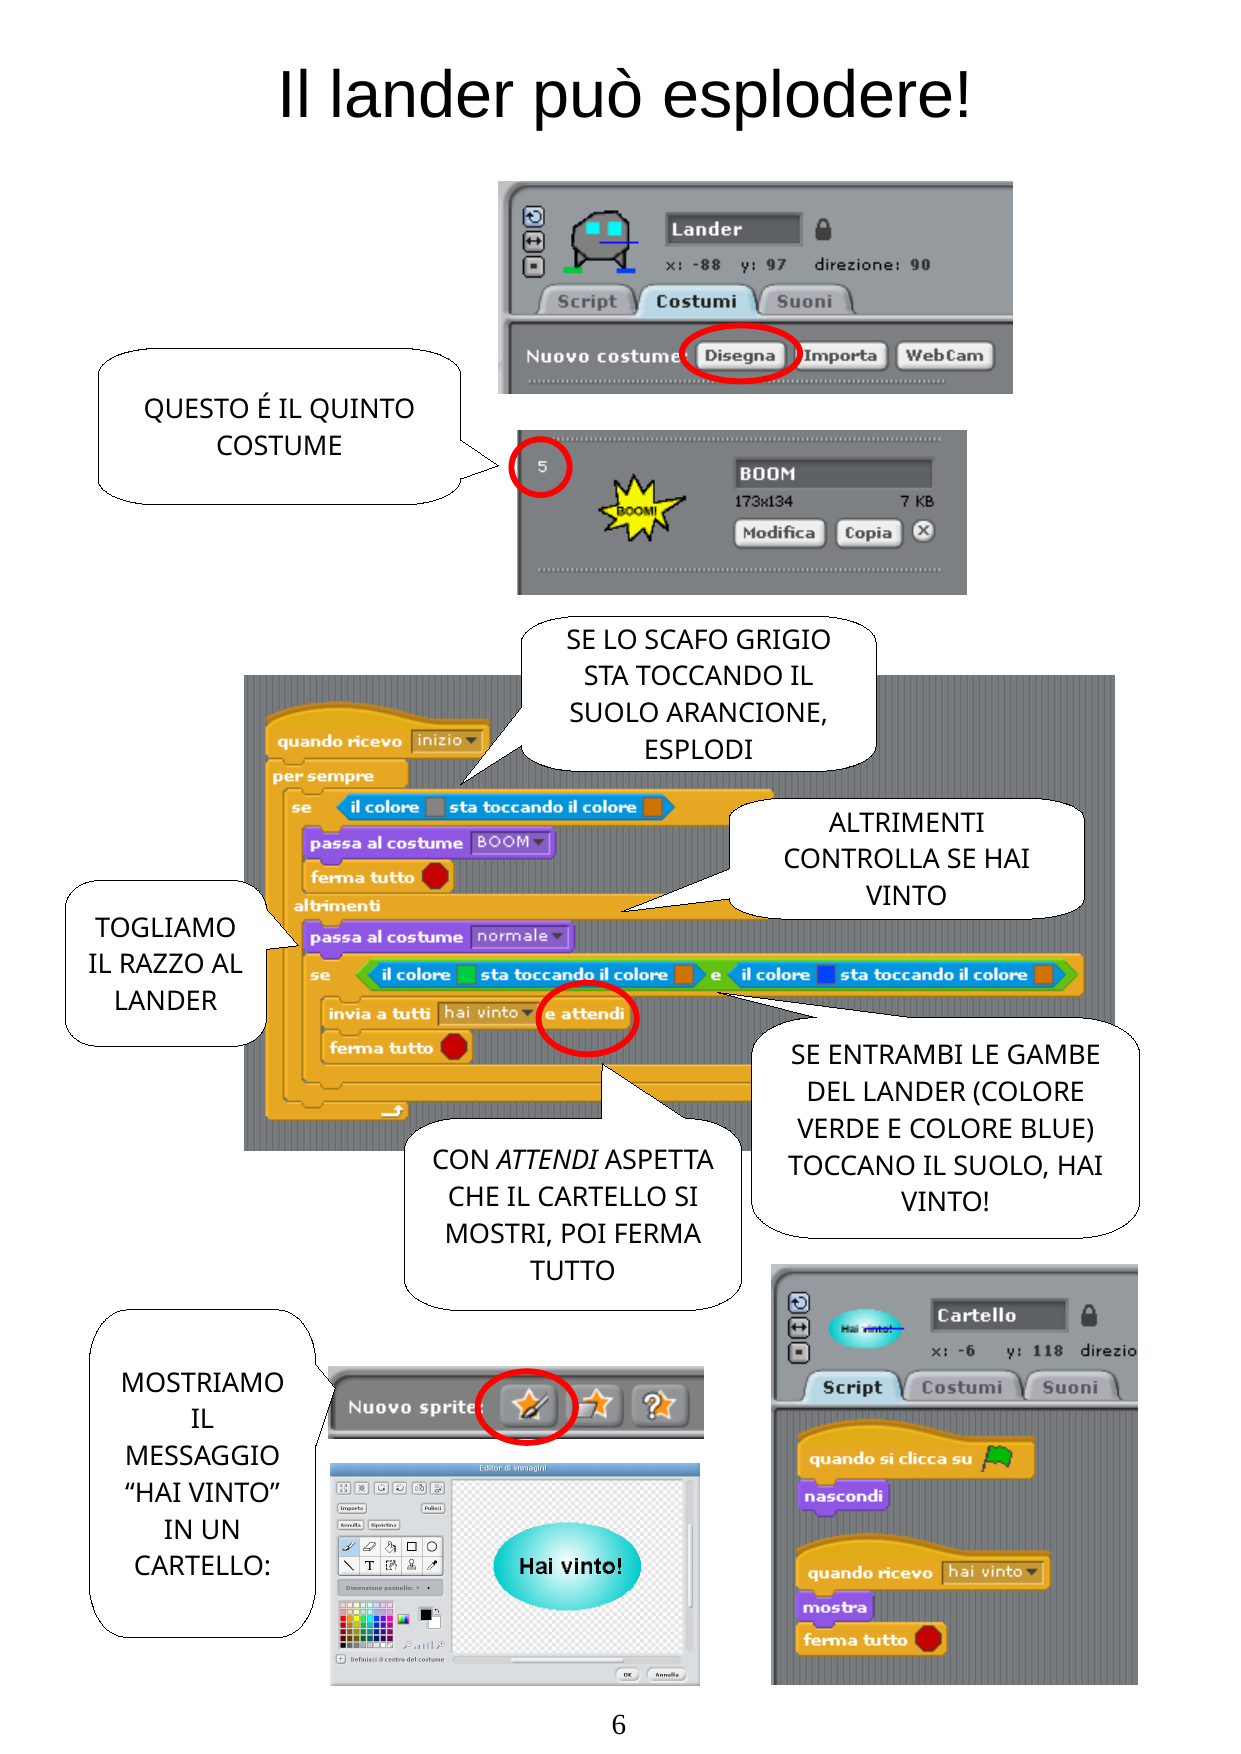

# Il lander può esplodere!
QUESTO É IL QUINTO COSTUME
SE LO SCAFO GRIGIO STA TOCCANDO IL SUOLO ARANCIONE, ESPLODI
ALTRIMENTI CONTROLLA SE HAI VINTO
TOGLIAMO IL RAZZO AL LANDER
SE ENTRAMBI LE GAMBE DEL LANDER (COLORE VERDE E COLORE BLUE) TOCCANO IL SUOLO, HAI VINTO!
CON ATTENDI ASPETTA CHE IL CARTELLO SI MOSTRI, POI FERMA TUTTO
MOSTRIAMO IL MESSAGGIO “HAI VINTO” IN UN CARTELLO:
6